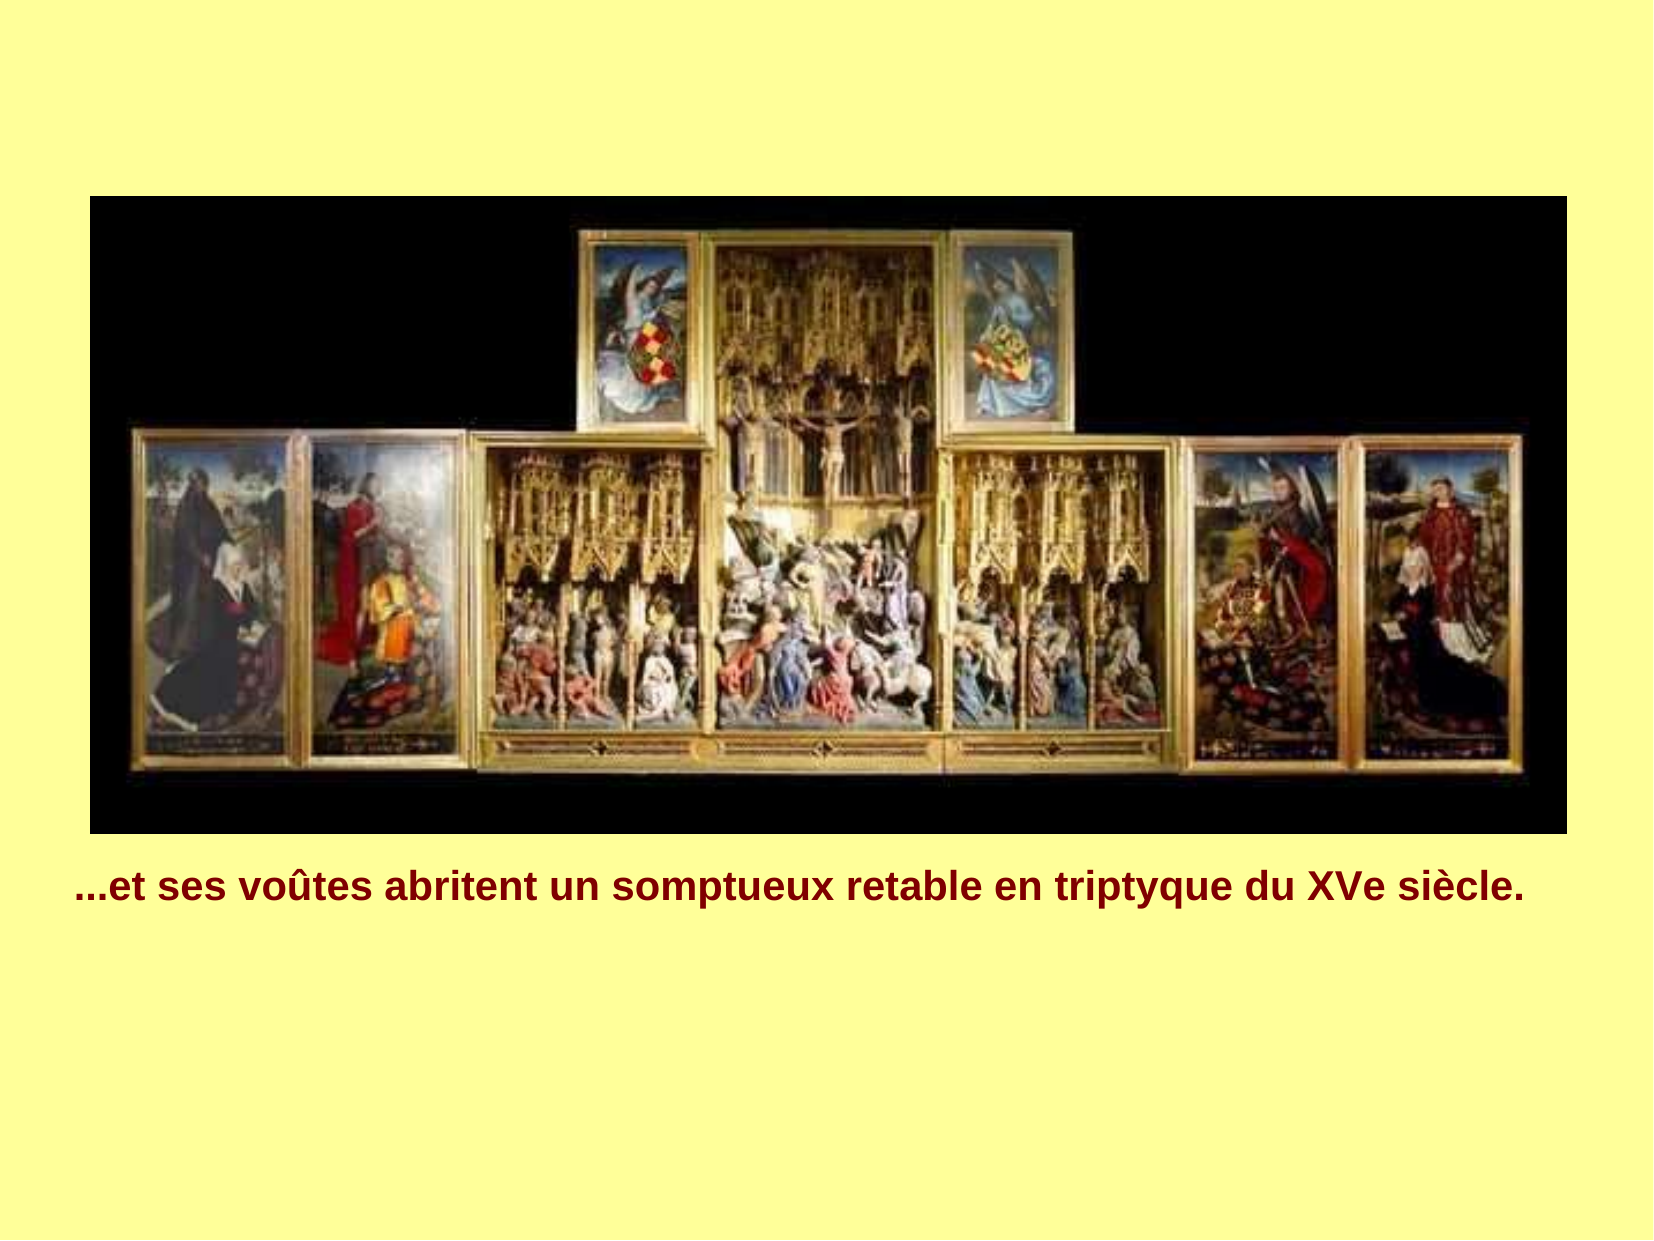

...et ses voûtes abritent un somptueux retable en triptyque du XVe siècle.